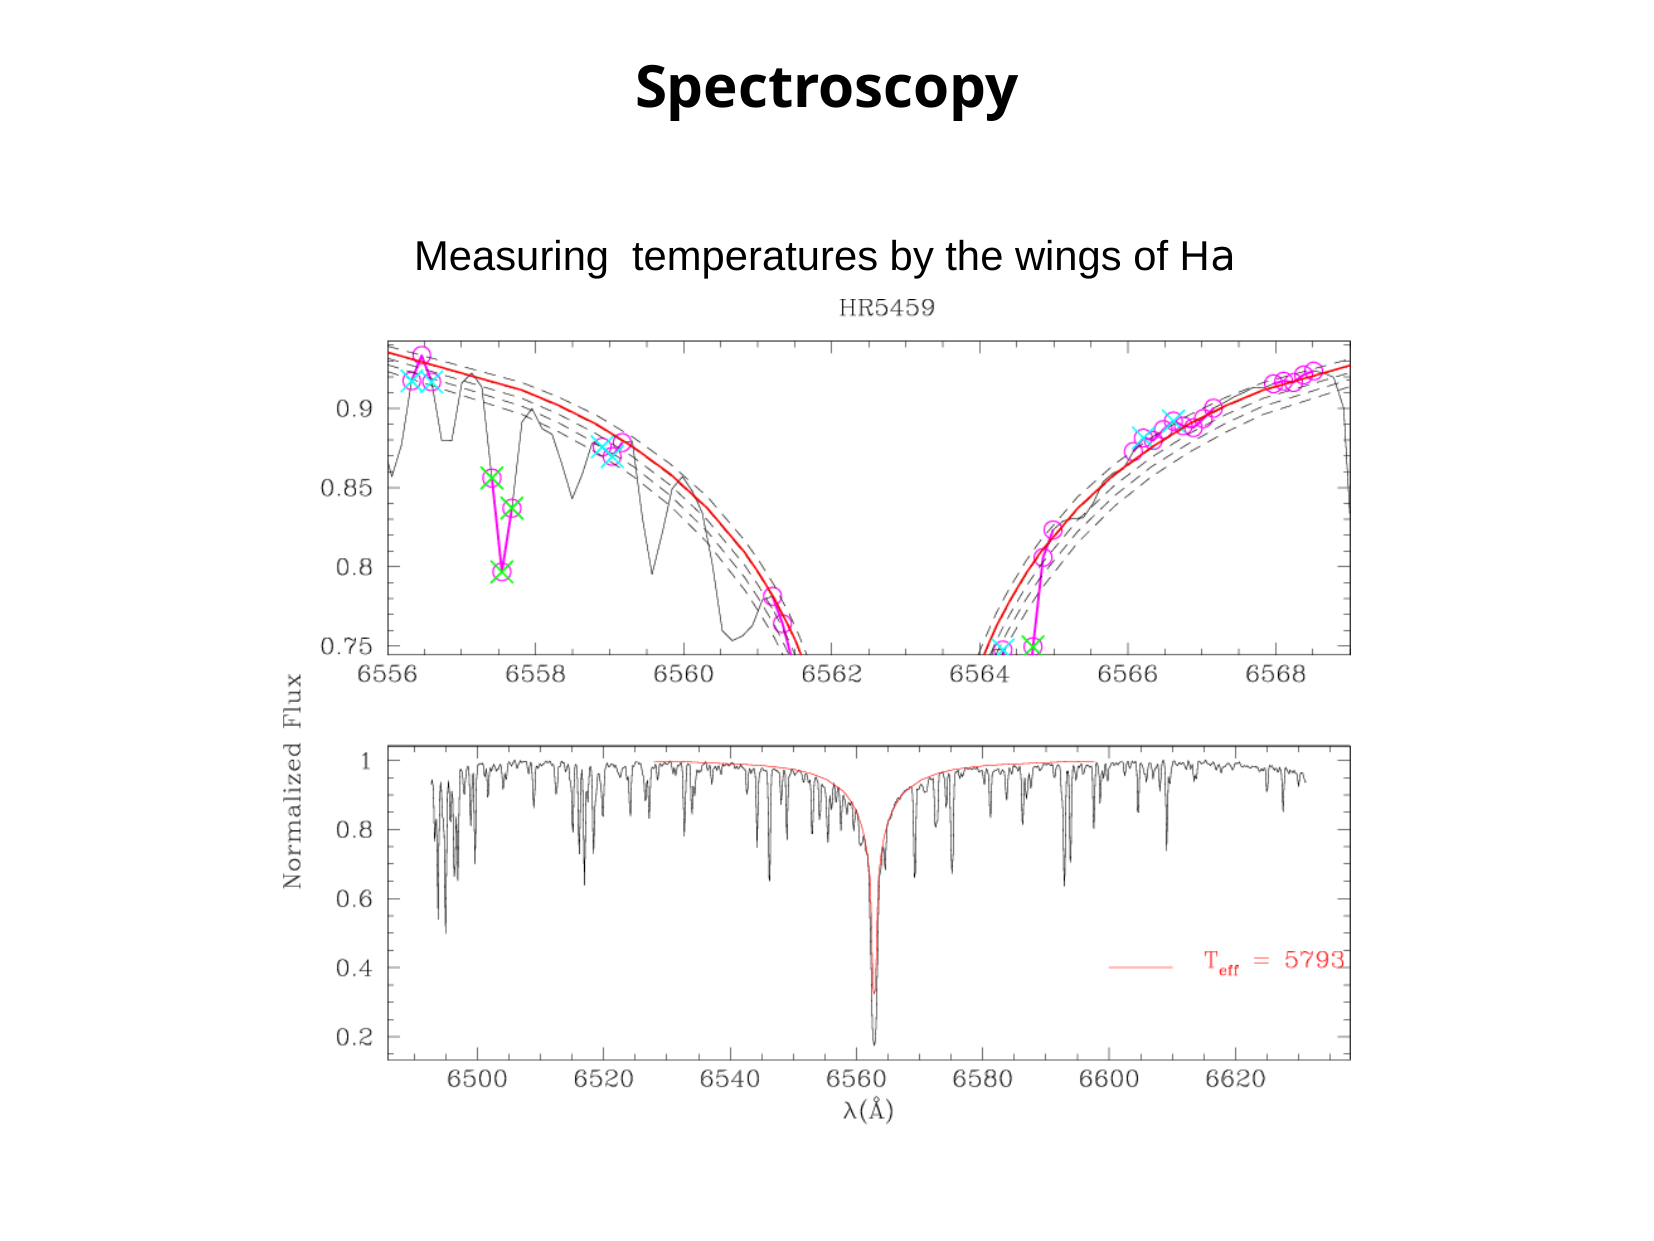

Spectroscopy
Measuring temperatures by the wings of Ha